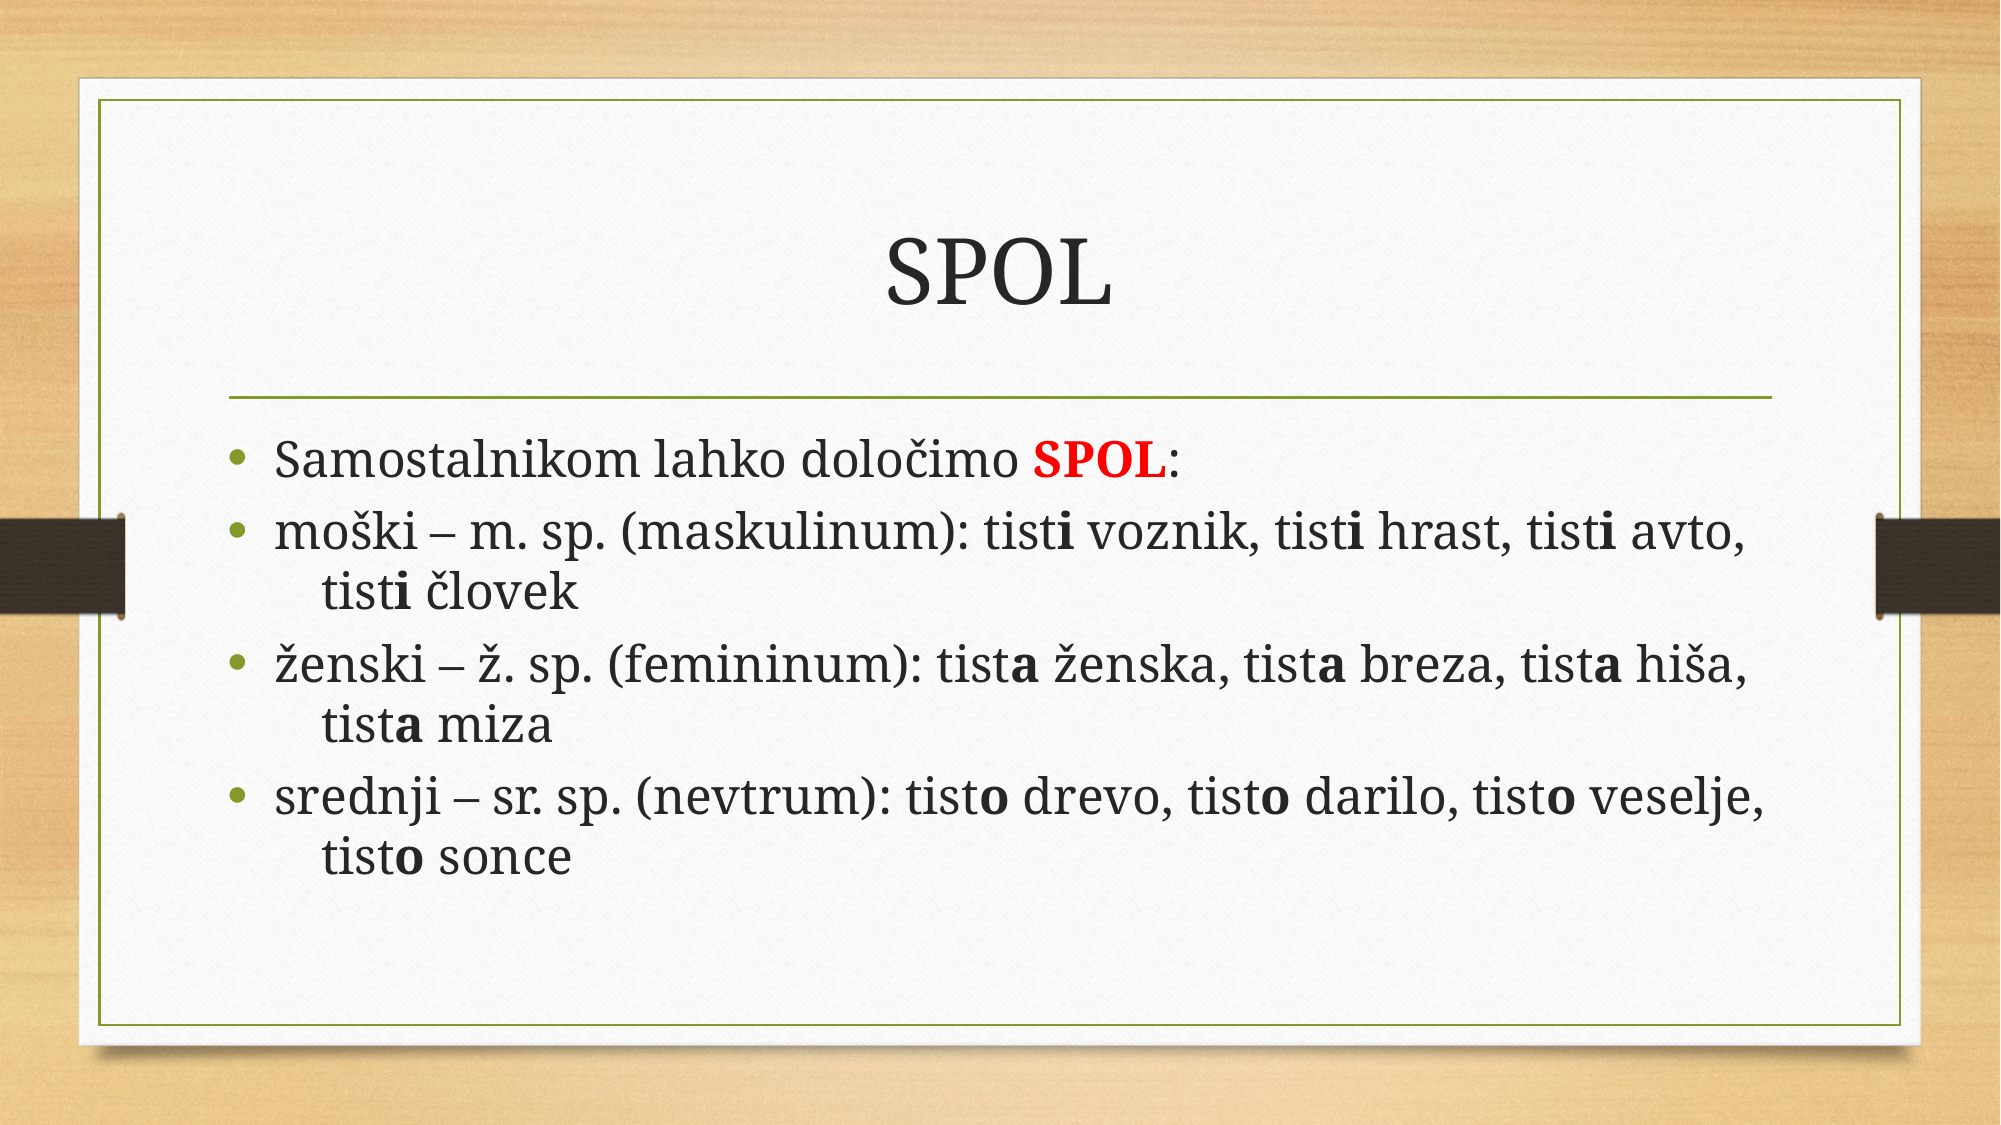

# SPOL
Samostalnikom lahko določimo SPOL:
moški – m. sp. (maskulinum): tisti voznik, tisti hrast, tisti avto, tisti človek
ženski – ž. sp. (femininum): tista ženska, tista breza, tista hiša, tista miza
srednji – sr. sp. (nevtrum): tisto drevo, tisto darilo, tisto veselje, tisto sonce